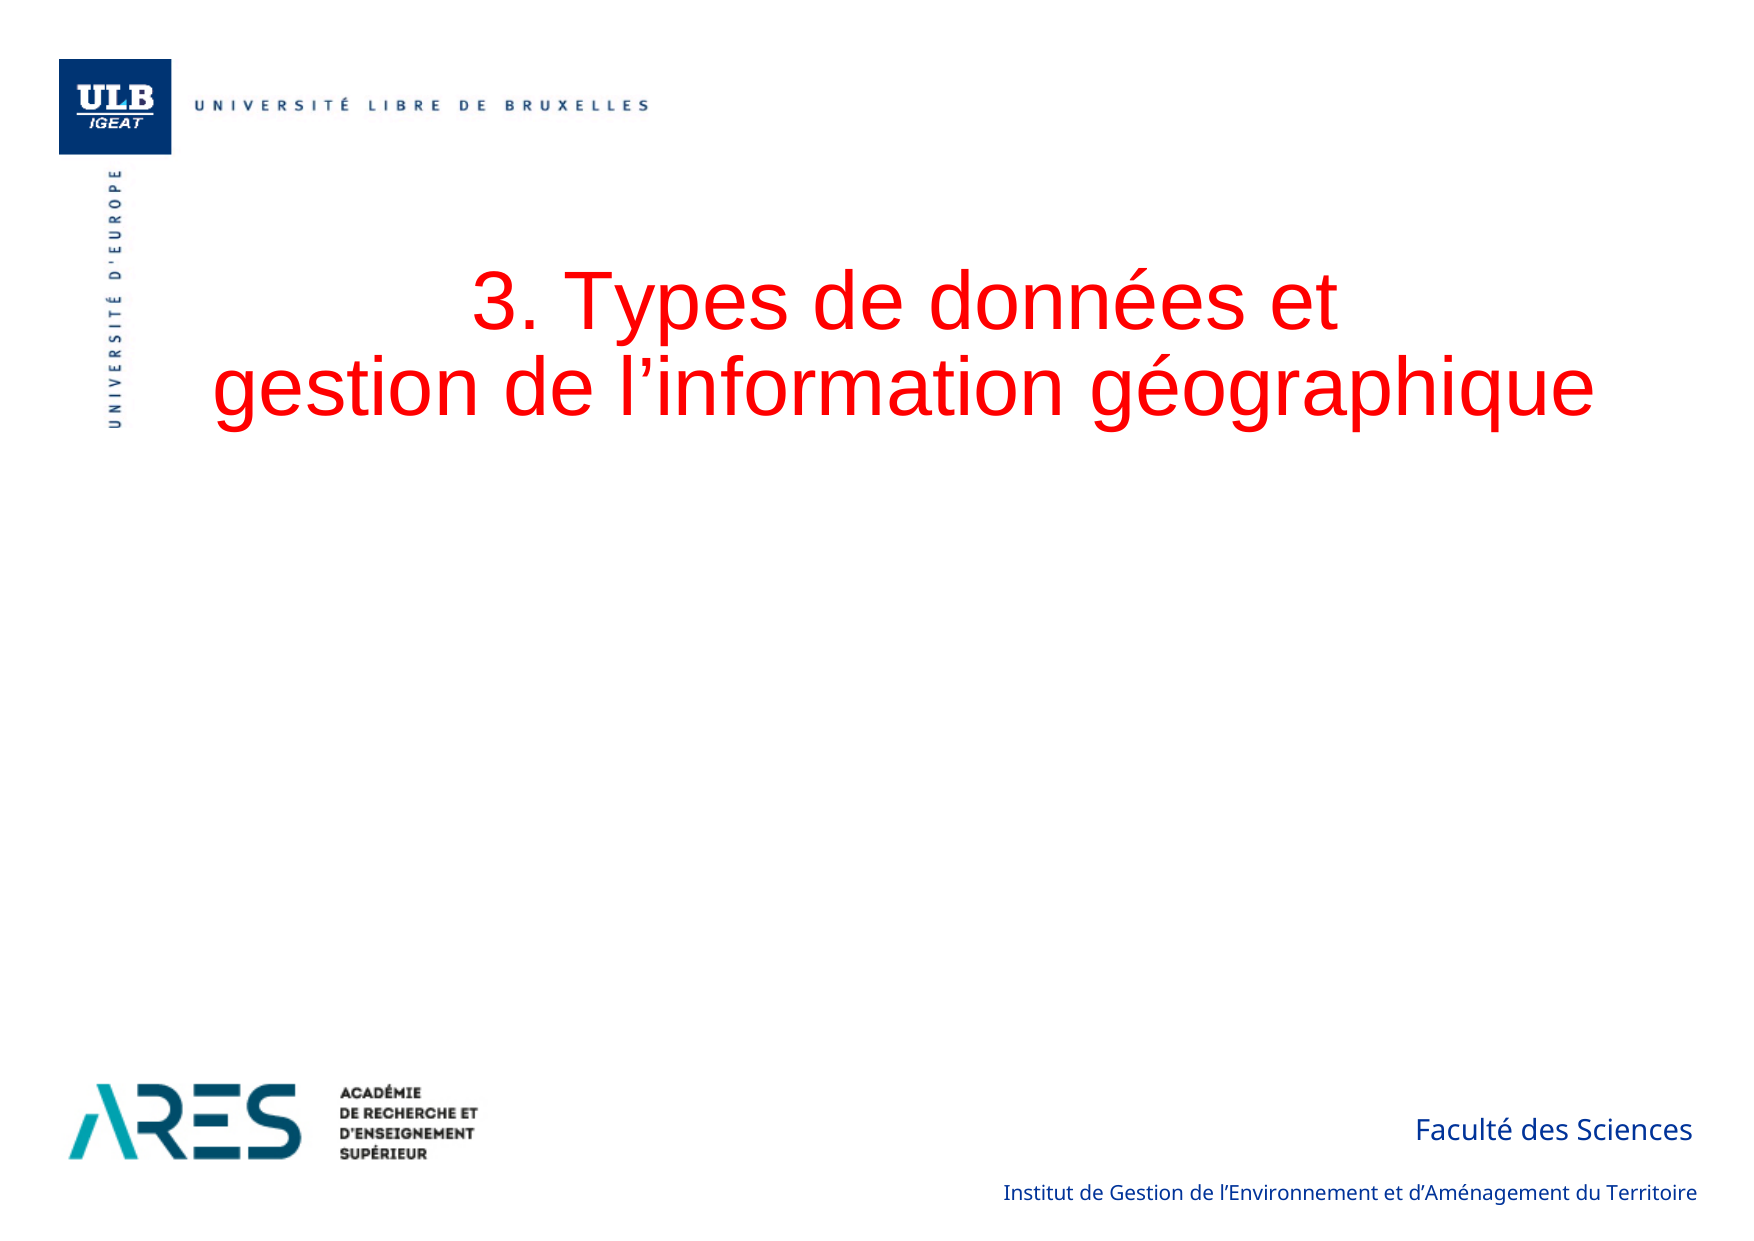

# 3. Types de données et gestion de l’information géographique
Faculté des Sciences
Institut de Gestion de l’Environnement et d’Aménagement du Territoire